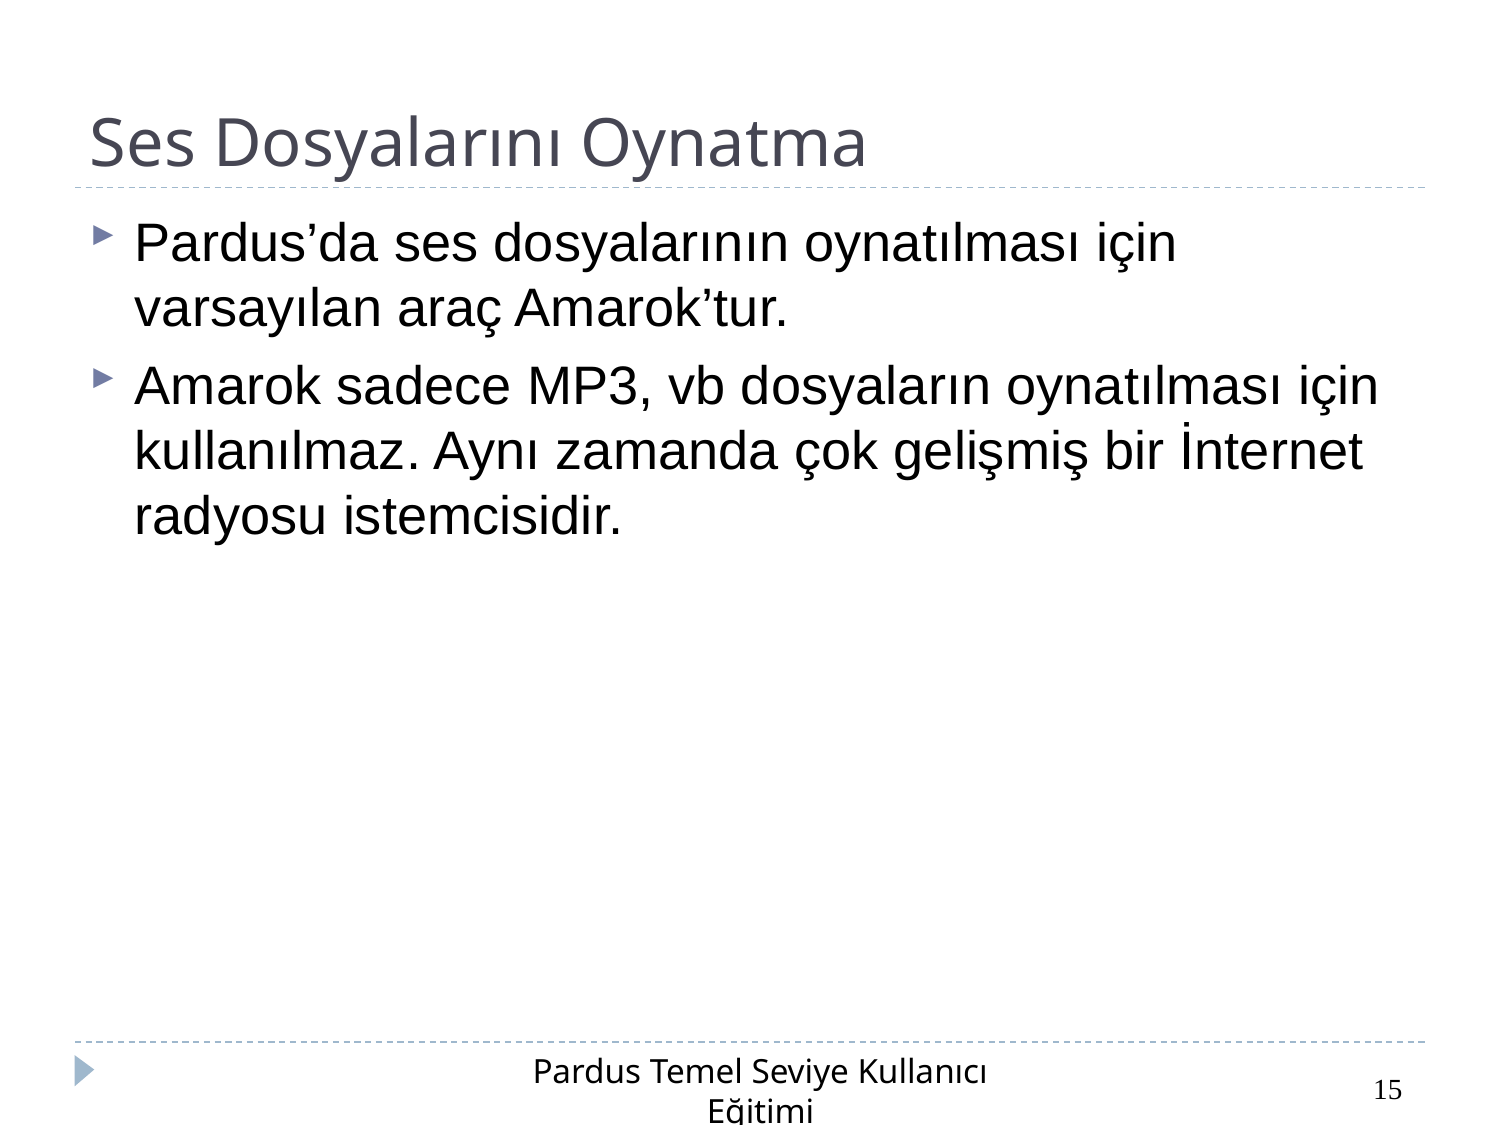

# Ses Dosyalarını Oynatma
Pardus’da ses dosyalarının oynatılması için varsayılan araç Amarok’tur.
Amarok sadece MP3, vb dosyaların oynatılması için kullanılmaz. Aynı zamanda çok gelişmiş bir İnternet radyosu istemcisidir.